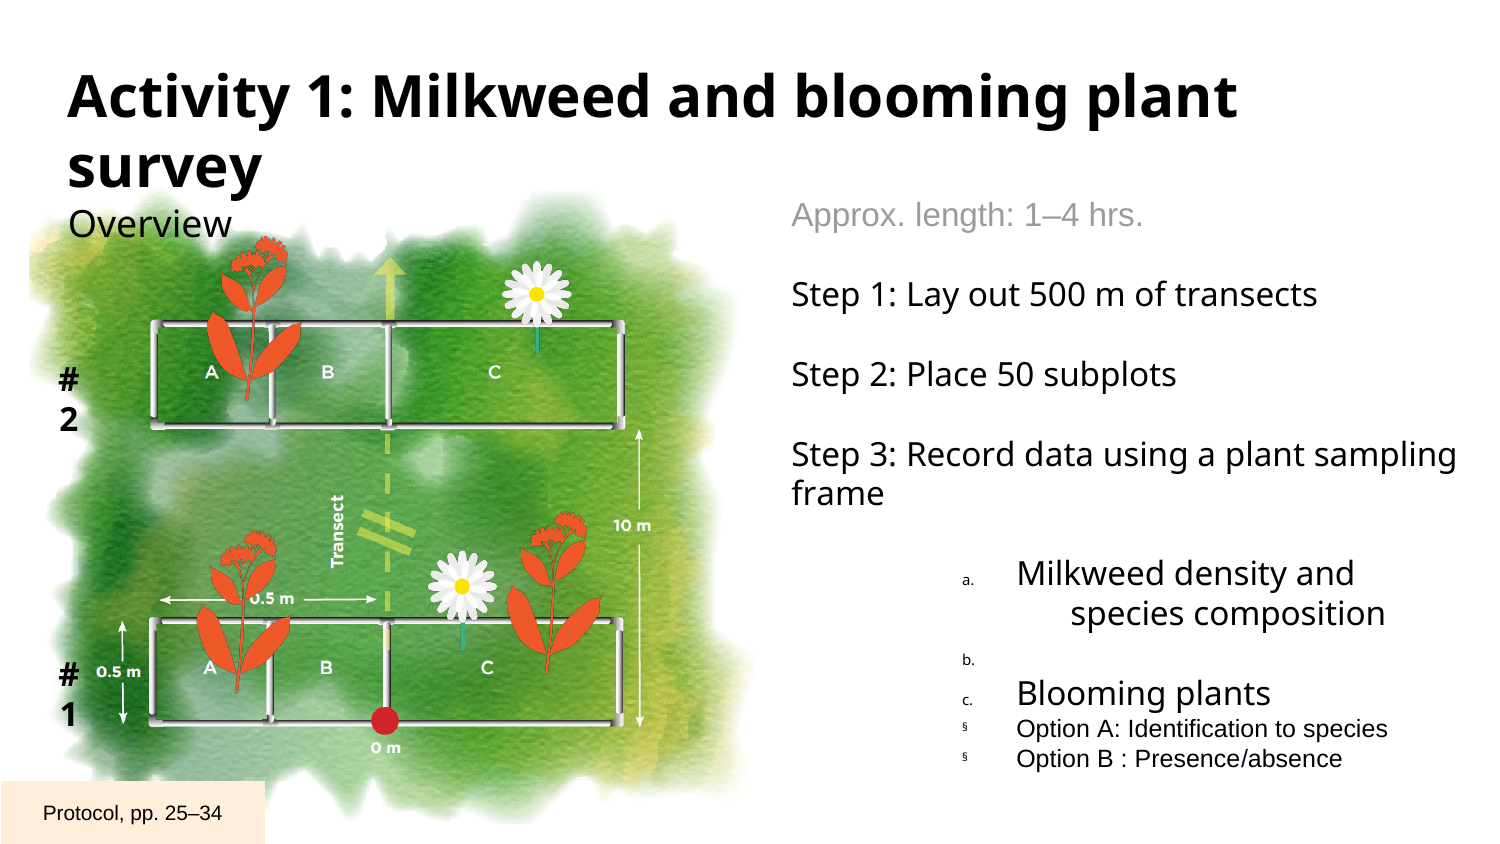

Activity 1: Milkweed and blooming plant survey
Overview
50 m
Approx. length: 1–4 hrs.
Step 1: Lay out 500 m of transects
Step 2: Place 50 subplots
Step 3: Record data using a plant sampling frame
Milkweed density and species composition
Blooming plants
Option A: Identification to species
Option B : Presence/absence
#2
200 m
#1
N
Protocol, pp. 25–34